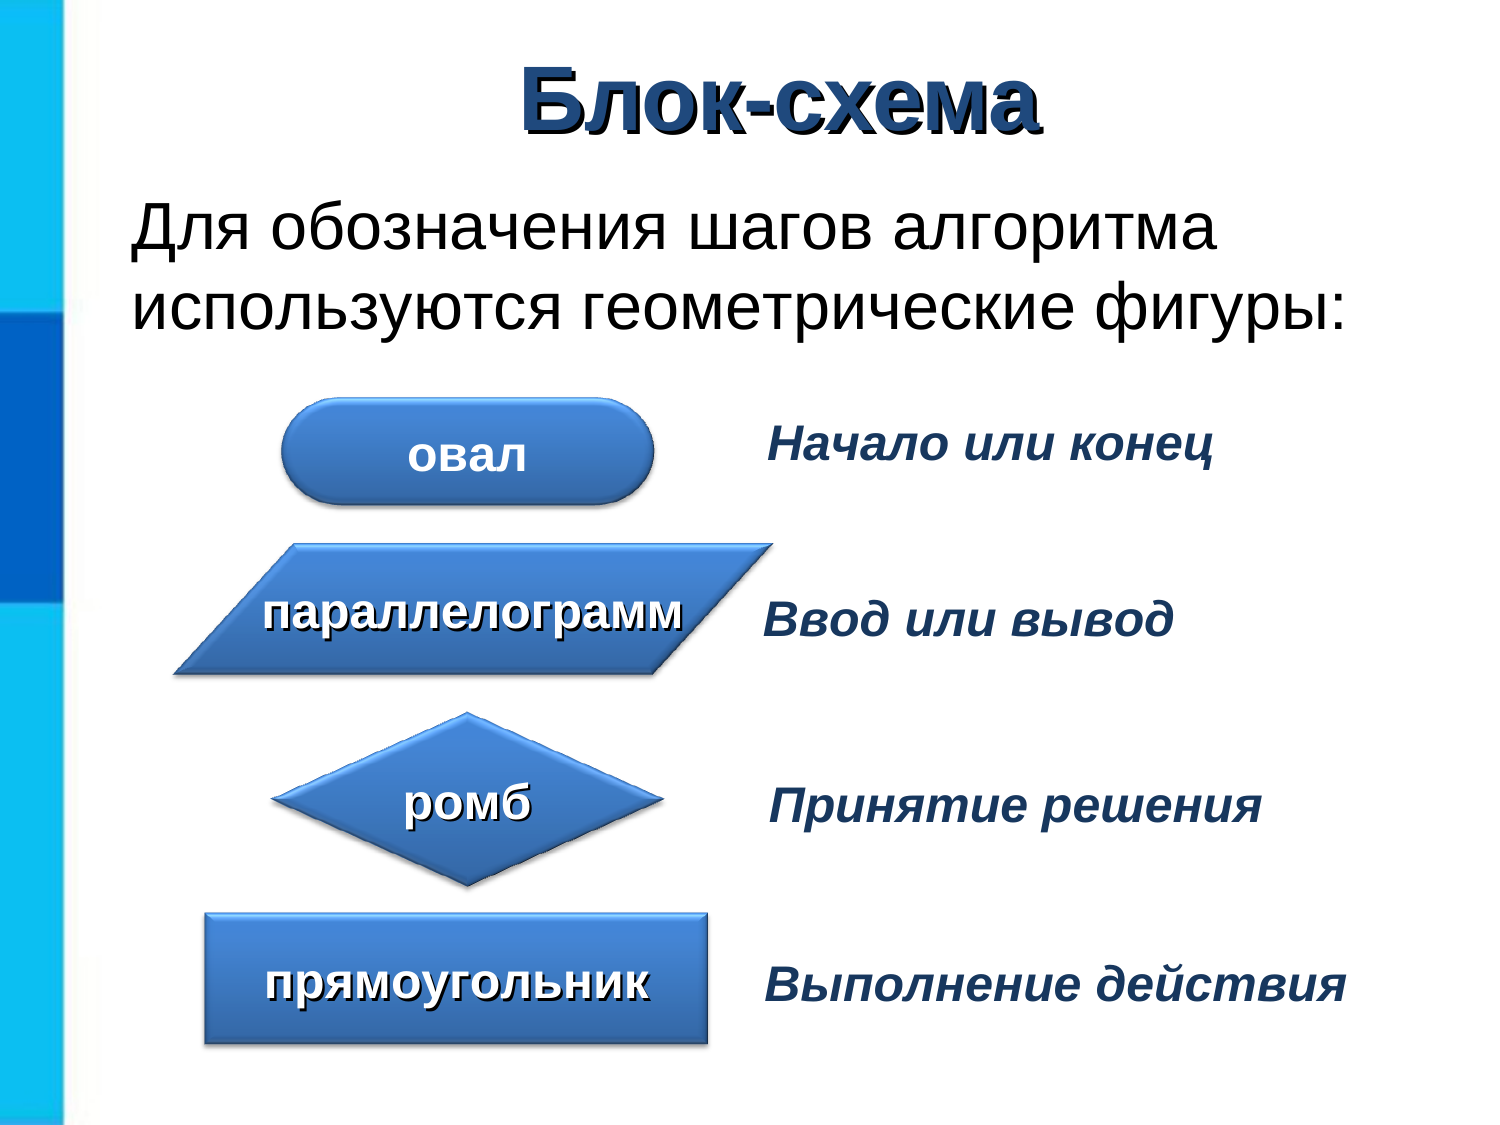

# Блок-схема
Для обозначения шагов алгоритма используются геометрические фигуры:
овал
Начало или конец
параллелограмм
Ввод или вывод
ромб
Принятие решения
прямоугольник
Выполнение действия